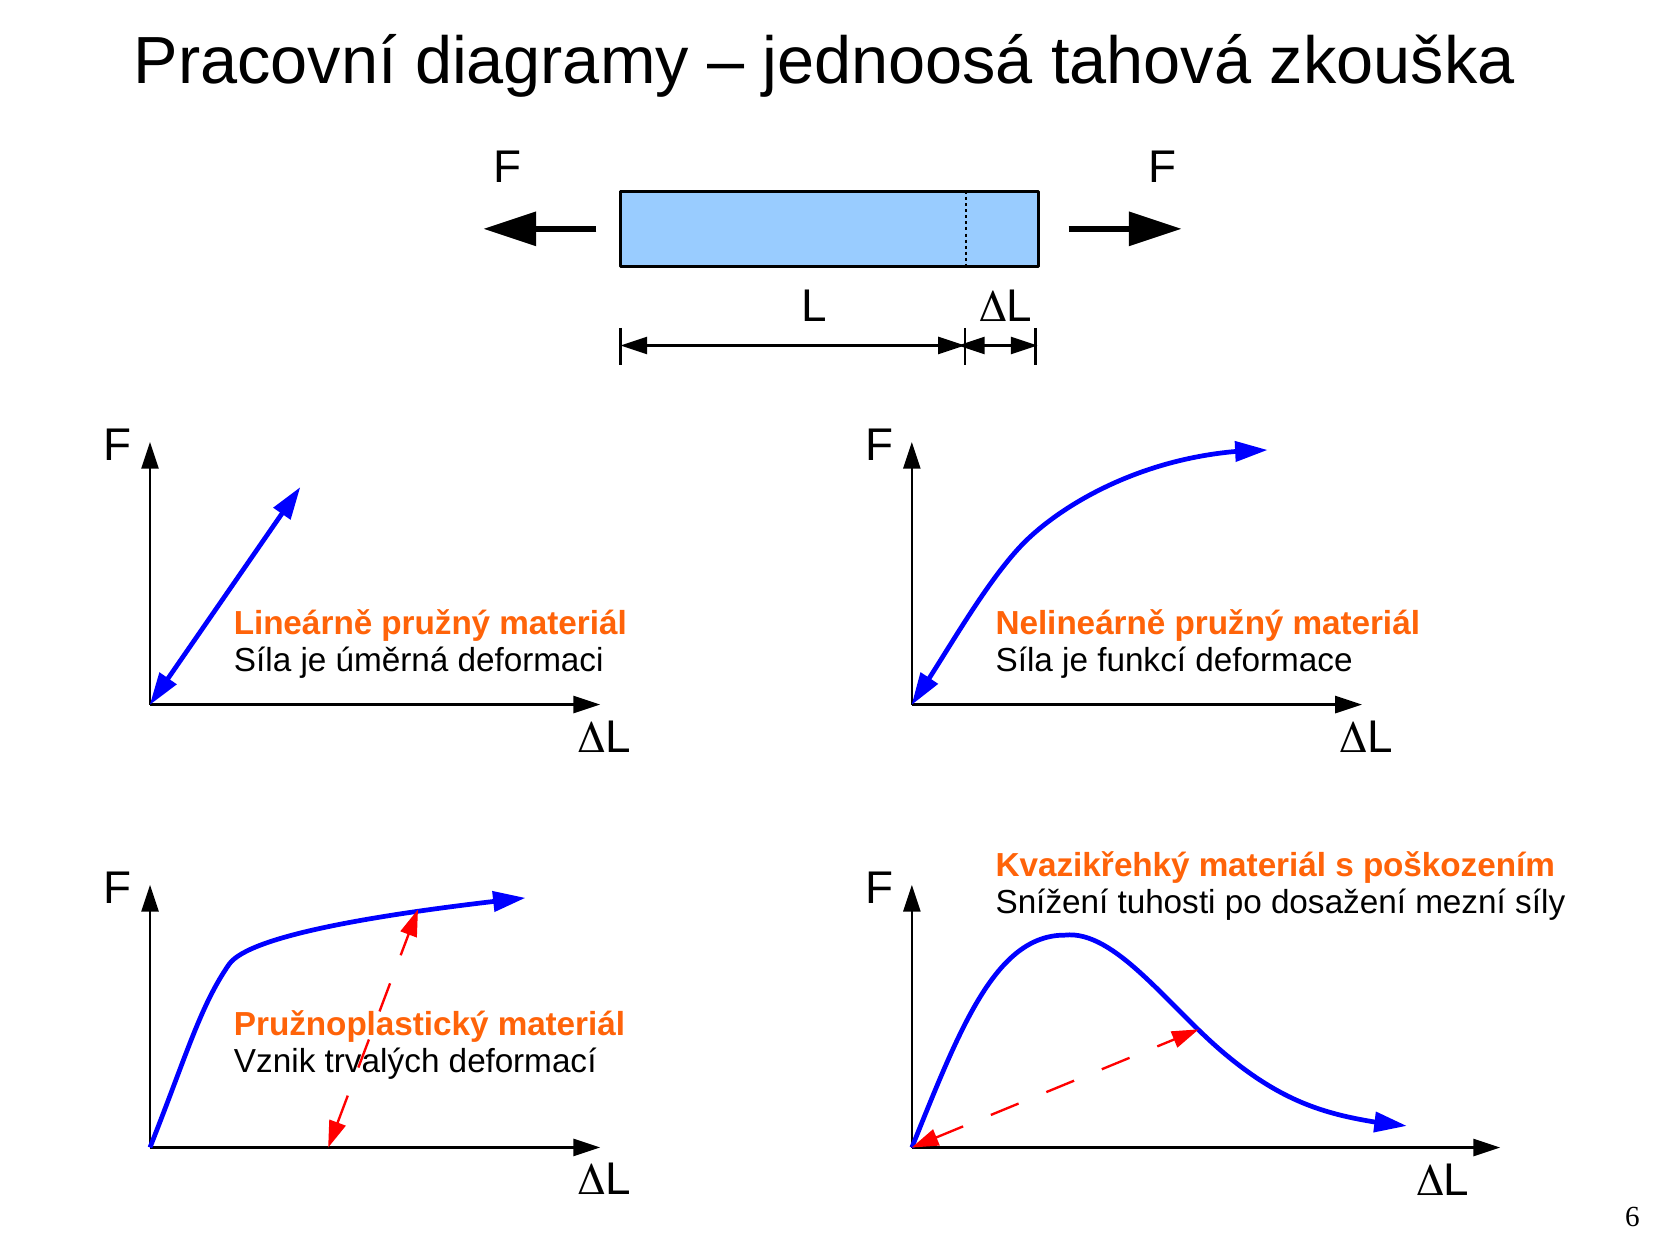

# Pracovní diagramy – jednoosá tahová zkouška
F
F
L
DL
F
F
Lineárně pružný materiál
Síla je úměrná deformaci
Nelineárně pružný materiál
Síla je funkcí deformace
DL
DL
Kvazikřehký materiál s poškozením
Snížení tuhosti po dosažení mezní síly
F
F
Pružnoplastický materiál
Vznik trvalých deformací
DL
DL
6